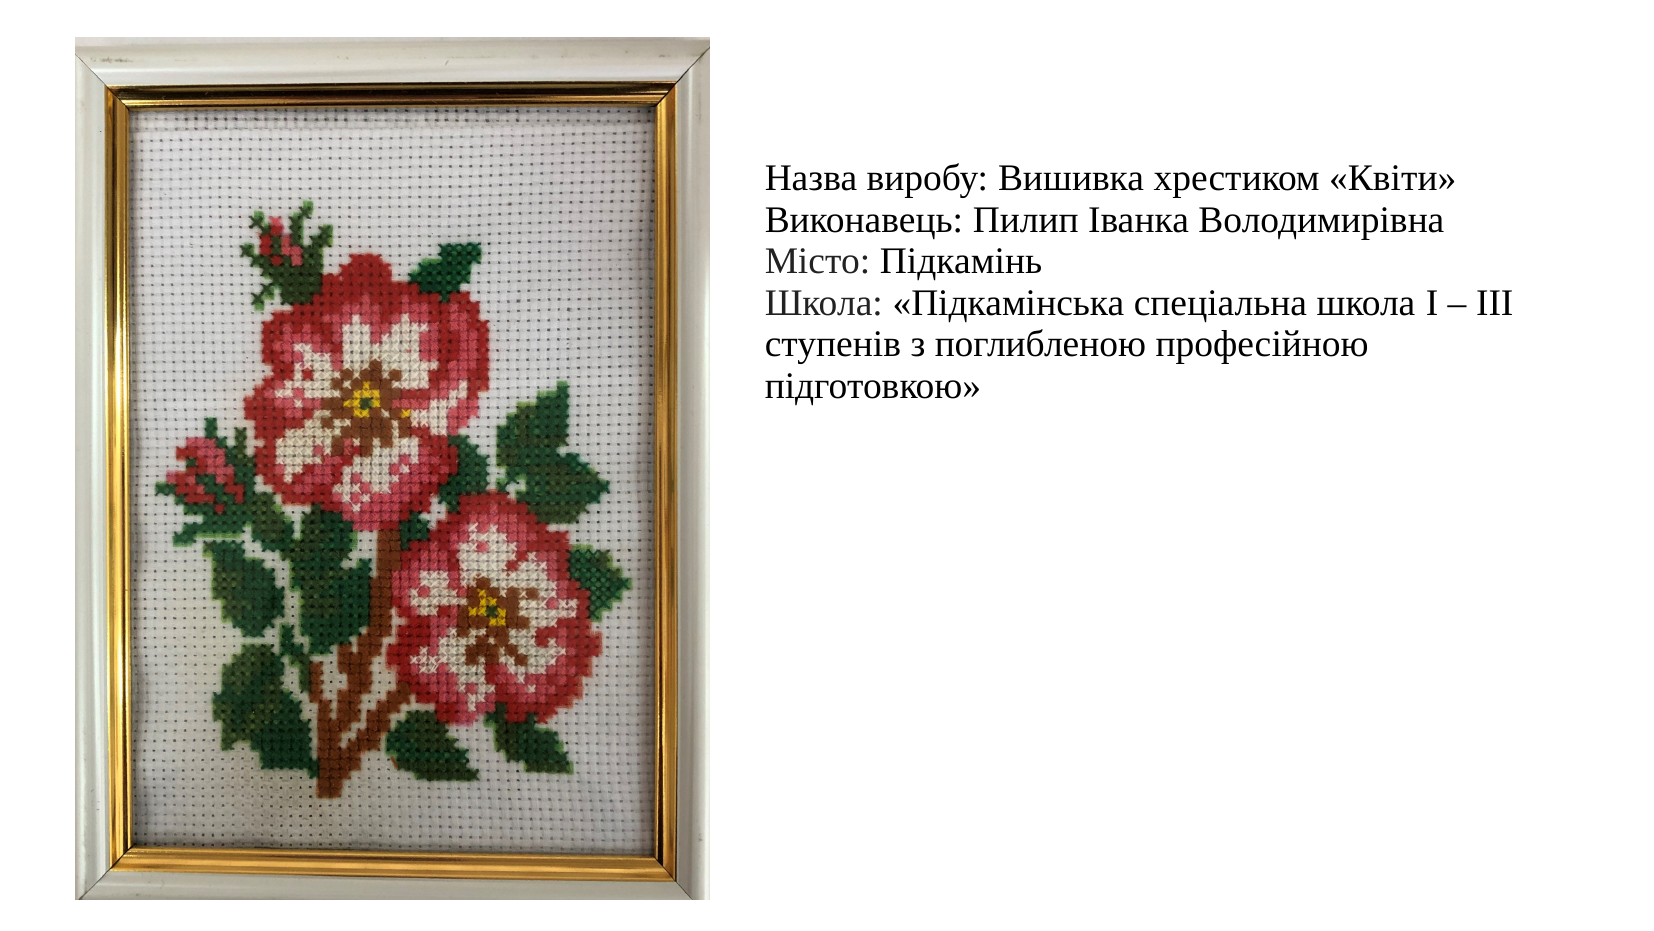

Назва виробу: Вишивка хрестиком «Квіти»
Виконавець: Пилип Іванка Володимирівна
Місто: Підкамінь
Школа: «Підкамінська спеціальна школа I – III ступенів з поглибленою професійною підготовкою»